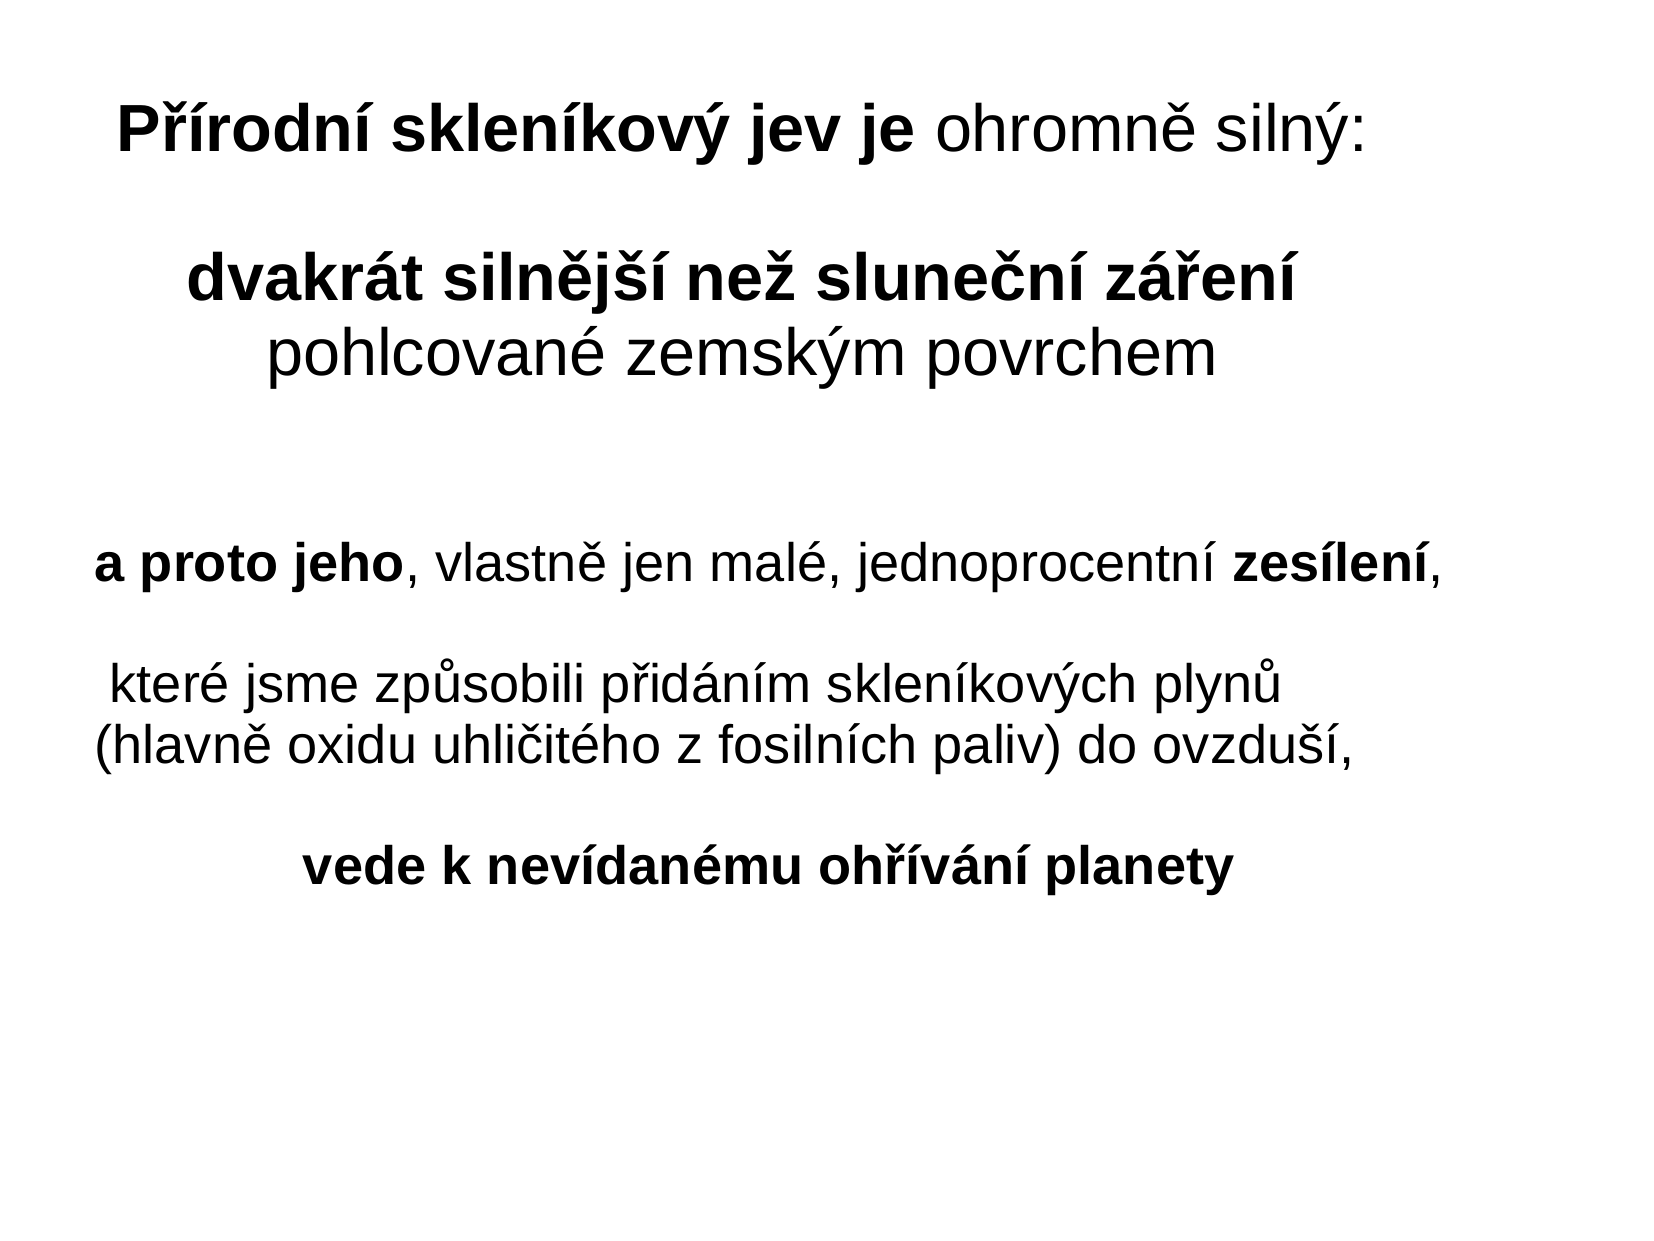

# Přírodní skleníkový jev je ohromně silný: dvakrát silnější než sluneční záření pohlcované zemským povrchem
a proto jeho, vlastně jen malé, jednoprocentní zesílení,
 které jsme způsobili přidáním skleníkových plynů (hlavně oxidu uhličitého z fosilních paliv) do ovzduší,
vede k nevídanému ohřívání planety